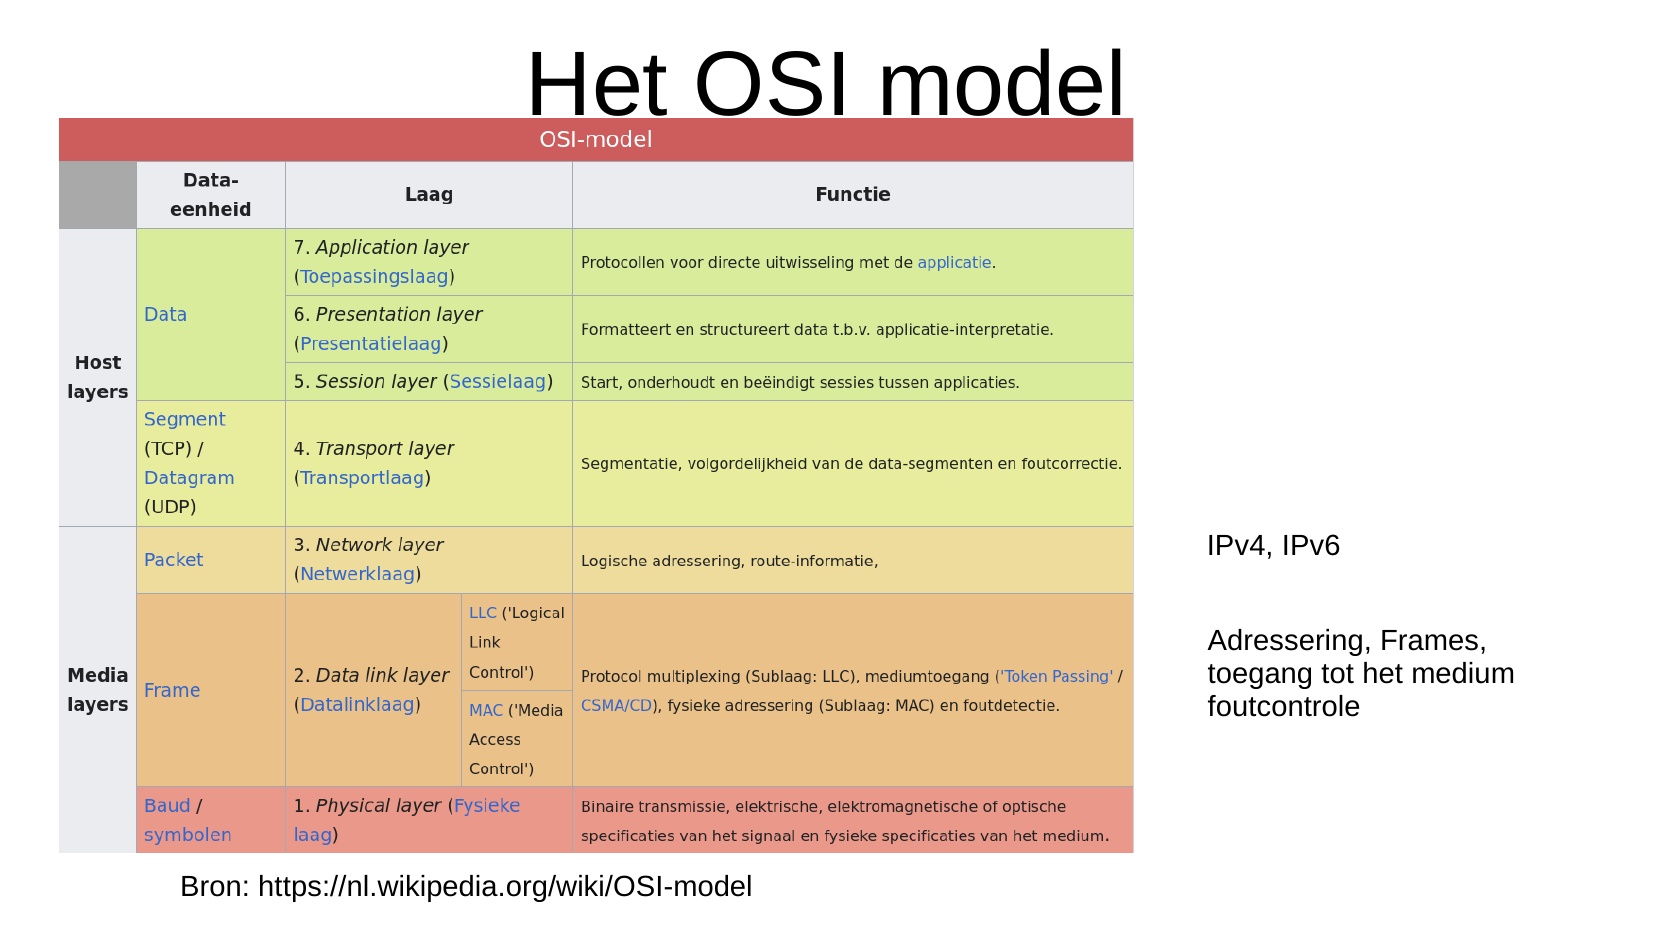

# Het OSI model
vehikel
IPv4, IPv6
Adressering, Frames, toegang tot het medium
foutcontrole
Bron: https://nl.wikipedia.org/wiki/OSI-model